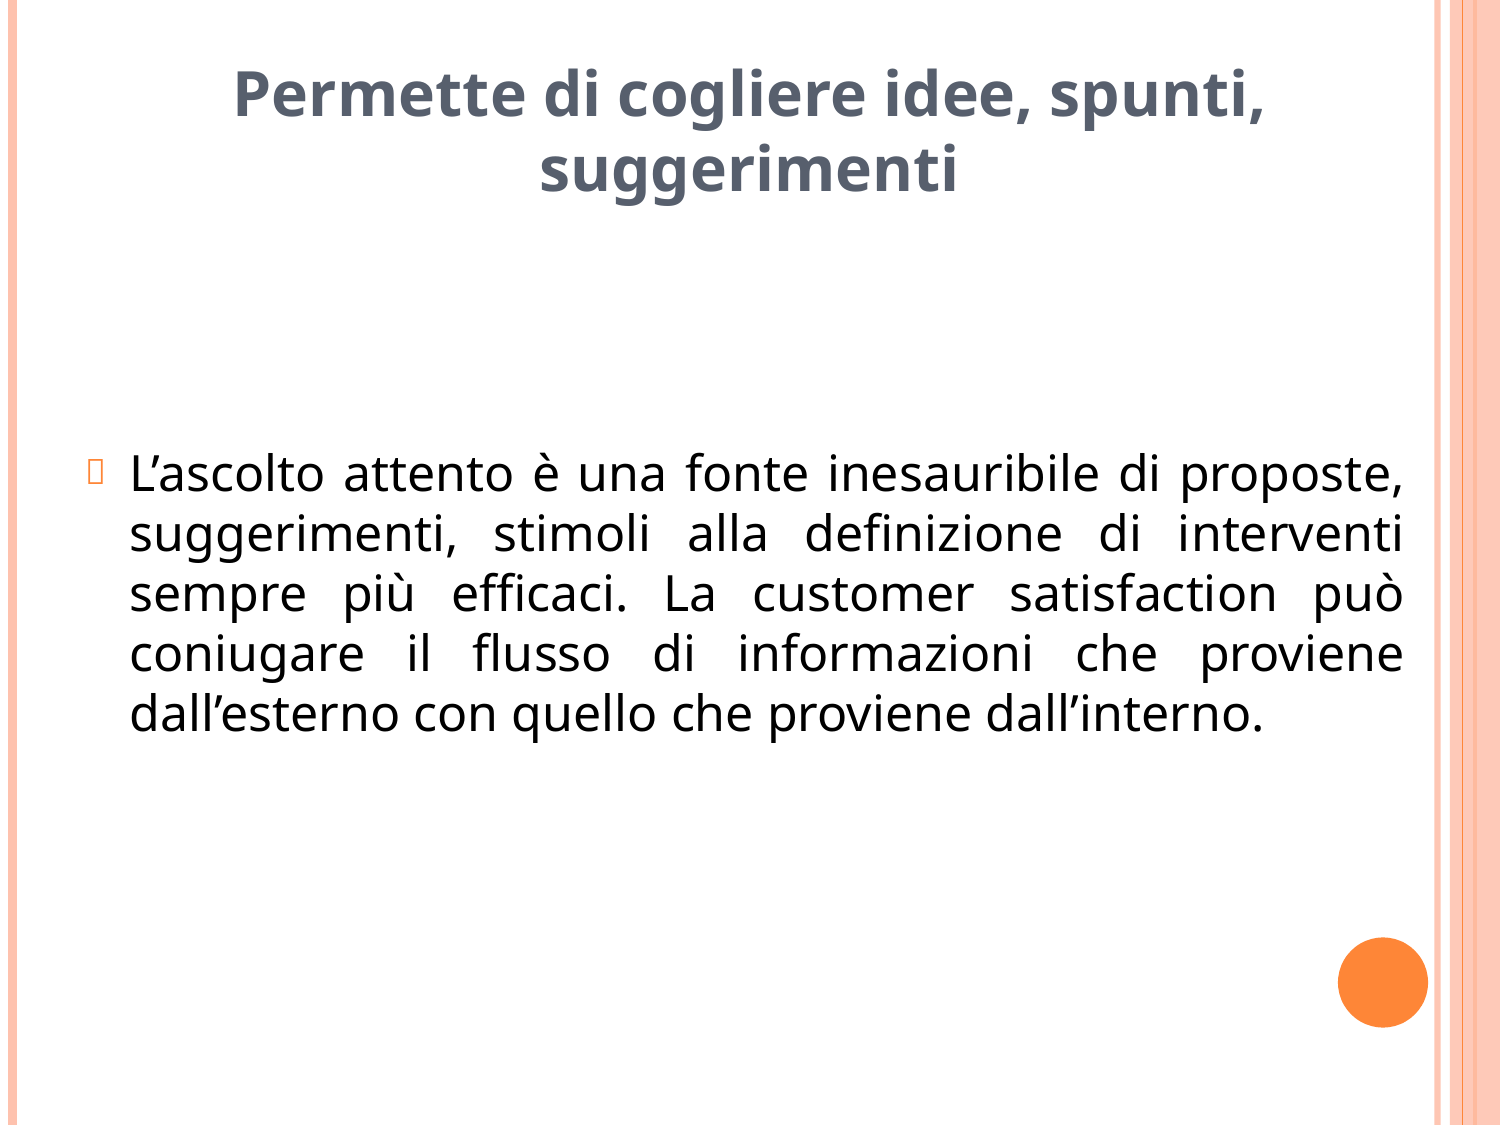

# Permette di cogliere idee, spunti, suggerimenti
L’ascolto attento è una fonte inesauribile di proposte, suggerimenti, stimoli alla definizione di interventi sempre più efficaci. La customer satisfaction può coniugare il flusso di informazioni che proviene dall’esterno con quello che proviene dall’interno.